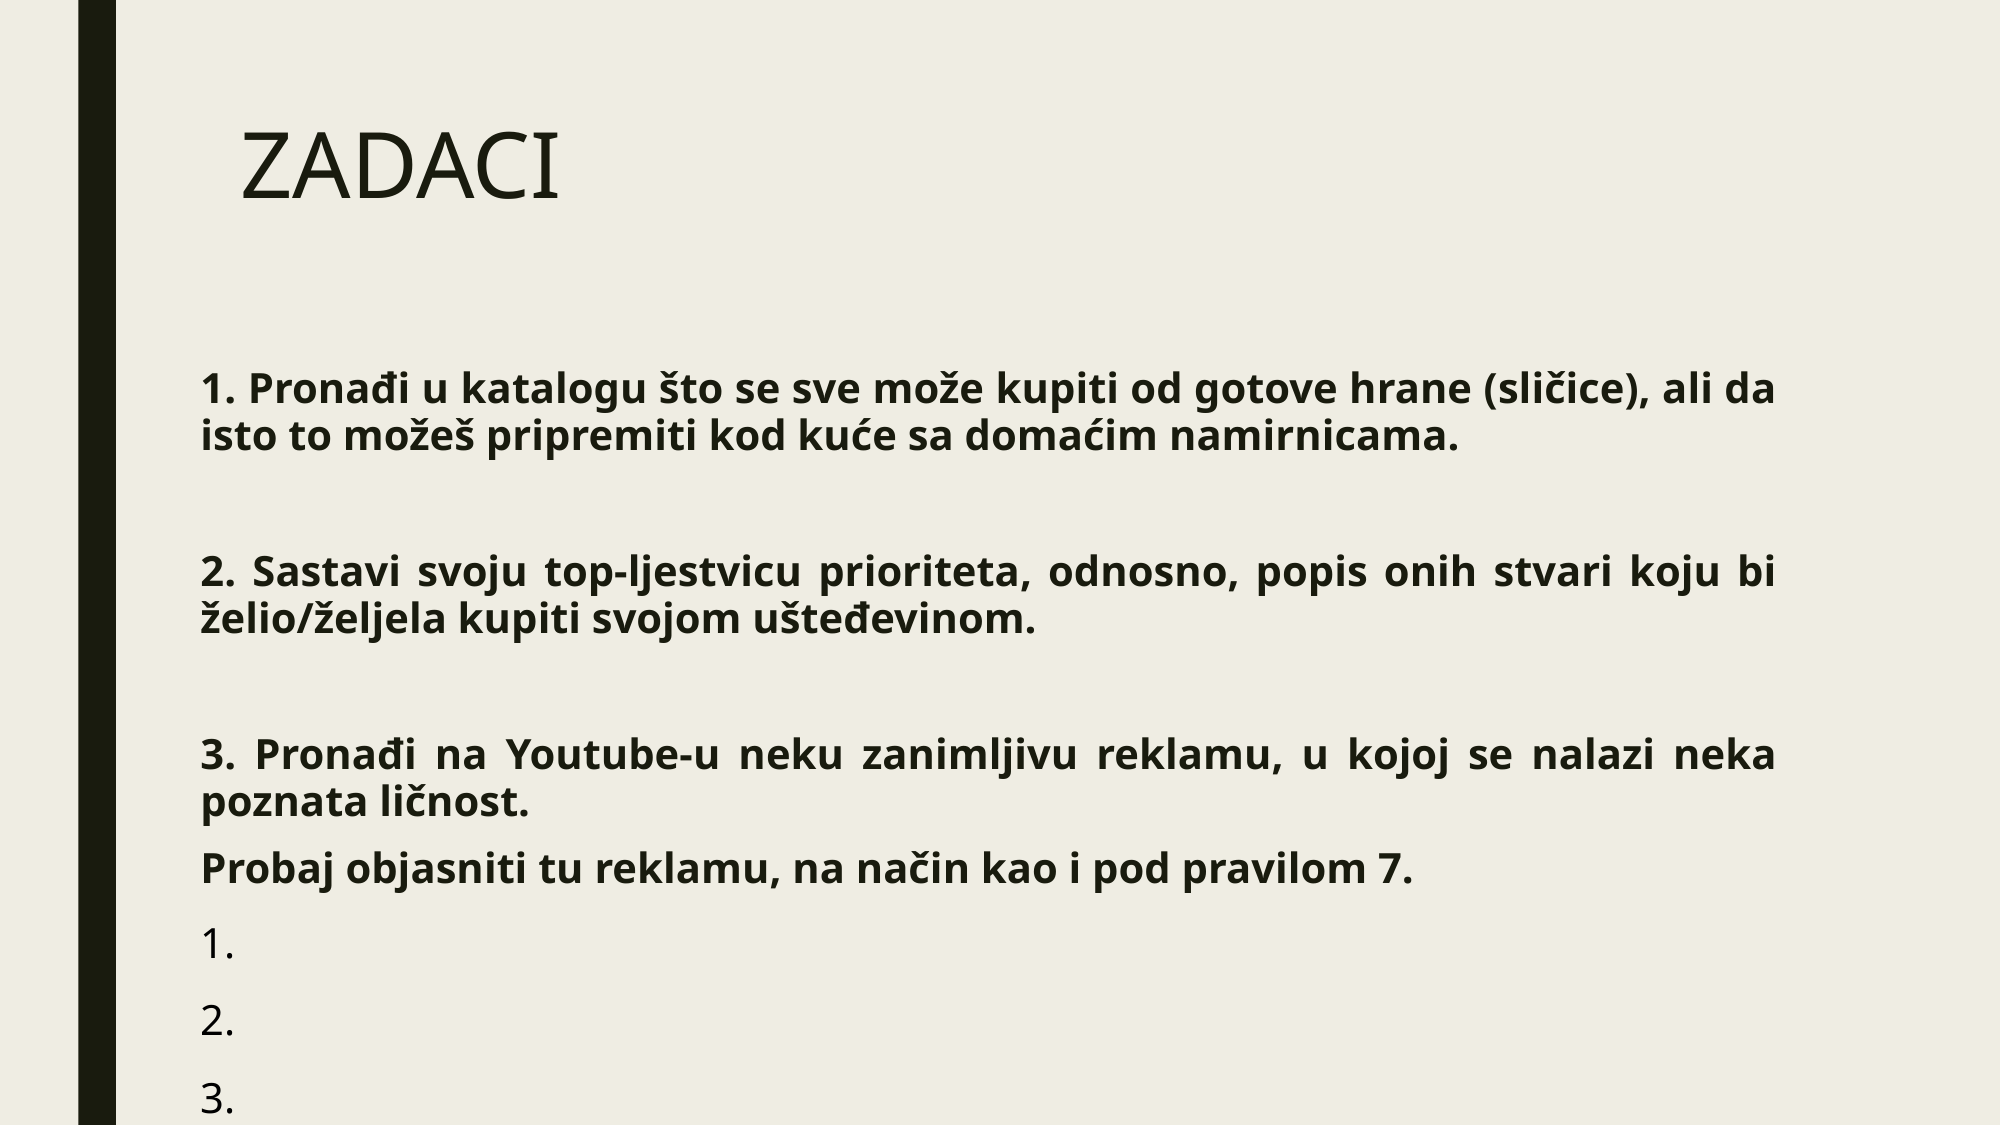

# ZADACI
1. Pronađi u katalogu što se sve može kupiti od gotove hrane (sličice), ali da isto to možeš pripremiti kod kuće sa domaćim namirnicama.
2. Sastavi svoju top-ljestvicu prioriteta, odnosno, popis onih stvari koju bi želio/željela kupiti svojom ušteđevinom.
3. Pronađi na Youtube-u neku zanimljivu reklamu, u kojoj se nalazi neka poznata ličnost.
Probaj objasniti tu reklamu, na način kao i pod pravilom 7.